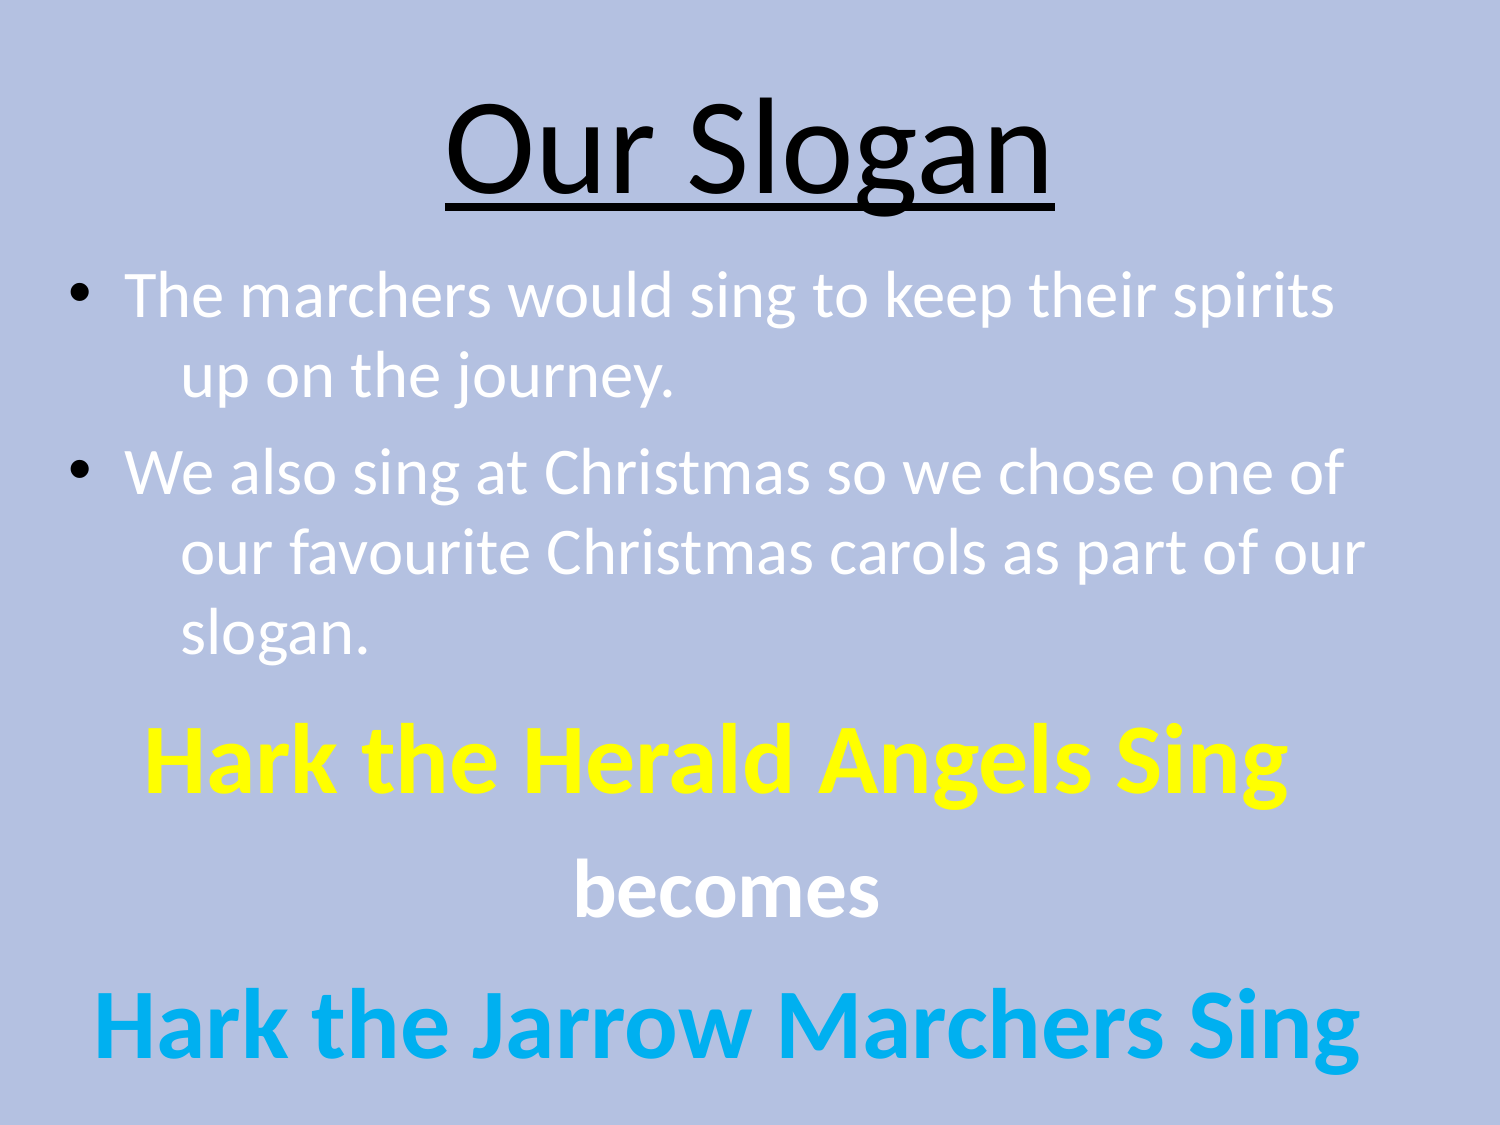

# Our Slogan
The marchers would sing to keep their spirits up on the journey.
We also sing at Christmas so we chose one of our favourite Christmas carols as part of our slogan.
 Hark the Herald Angels Sing
 becomes
Hark the Jarrow Marchers Sing